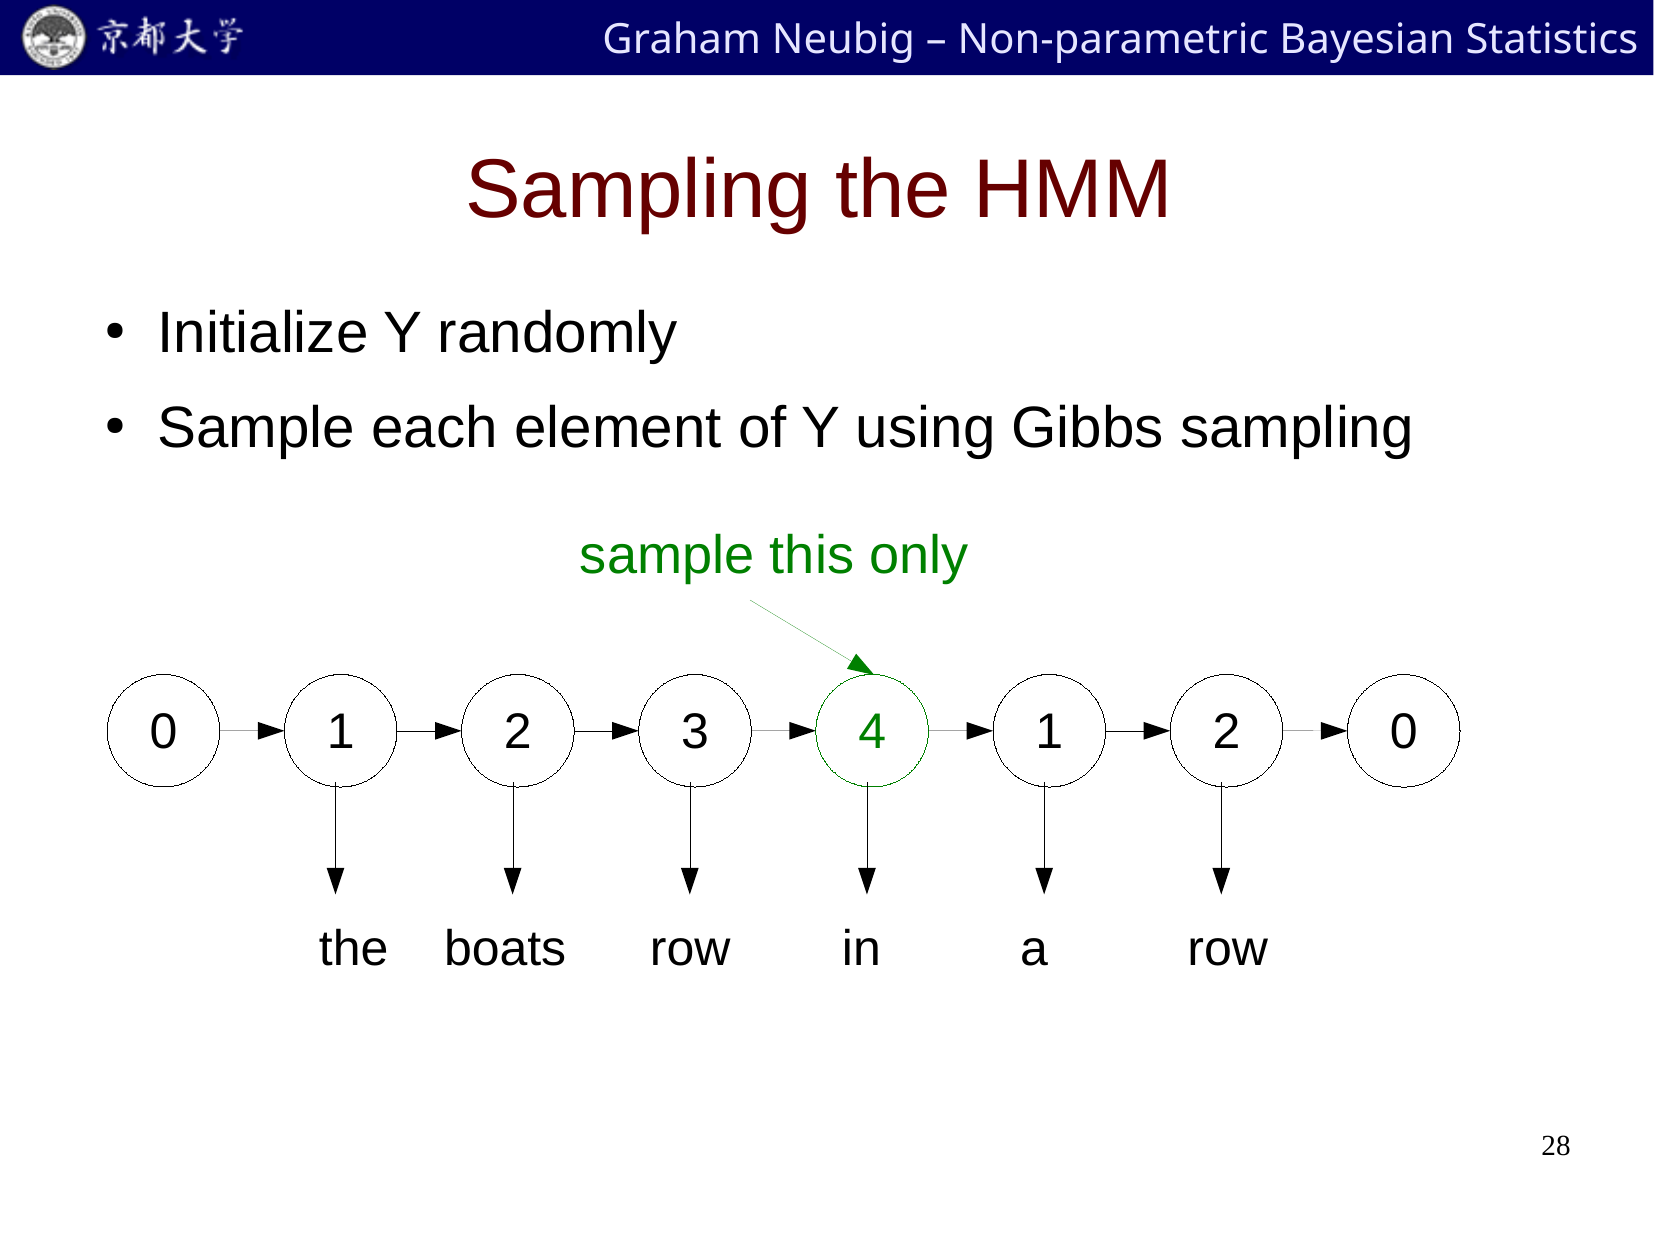

# Sampling the HMM
Initialize Y randomly
Sample each element of Y using Gibbs sampling
sample this only
0
4
1
2
3
1
2
0
the boats row in a row
28